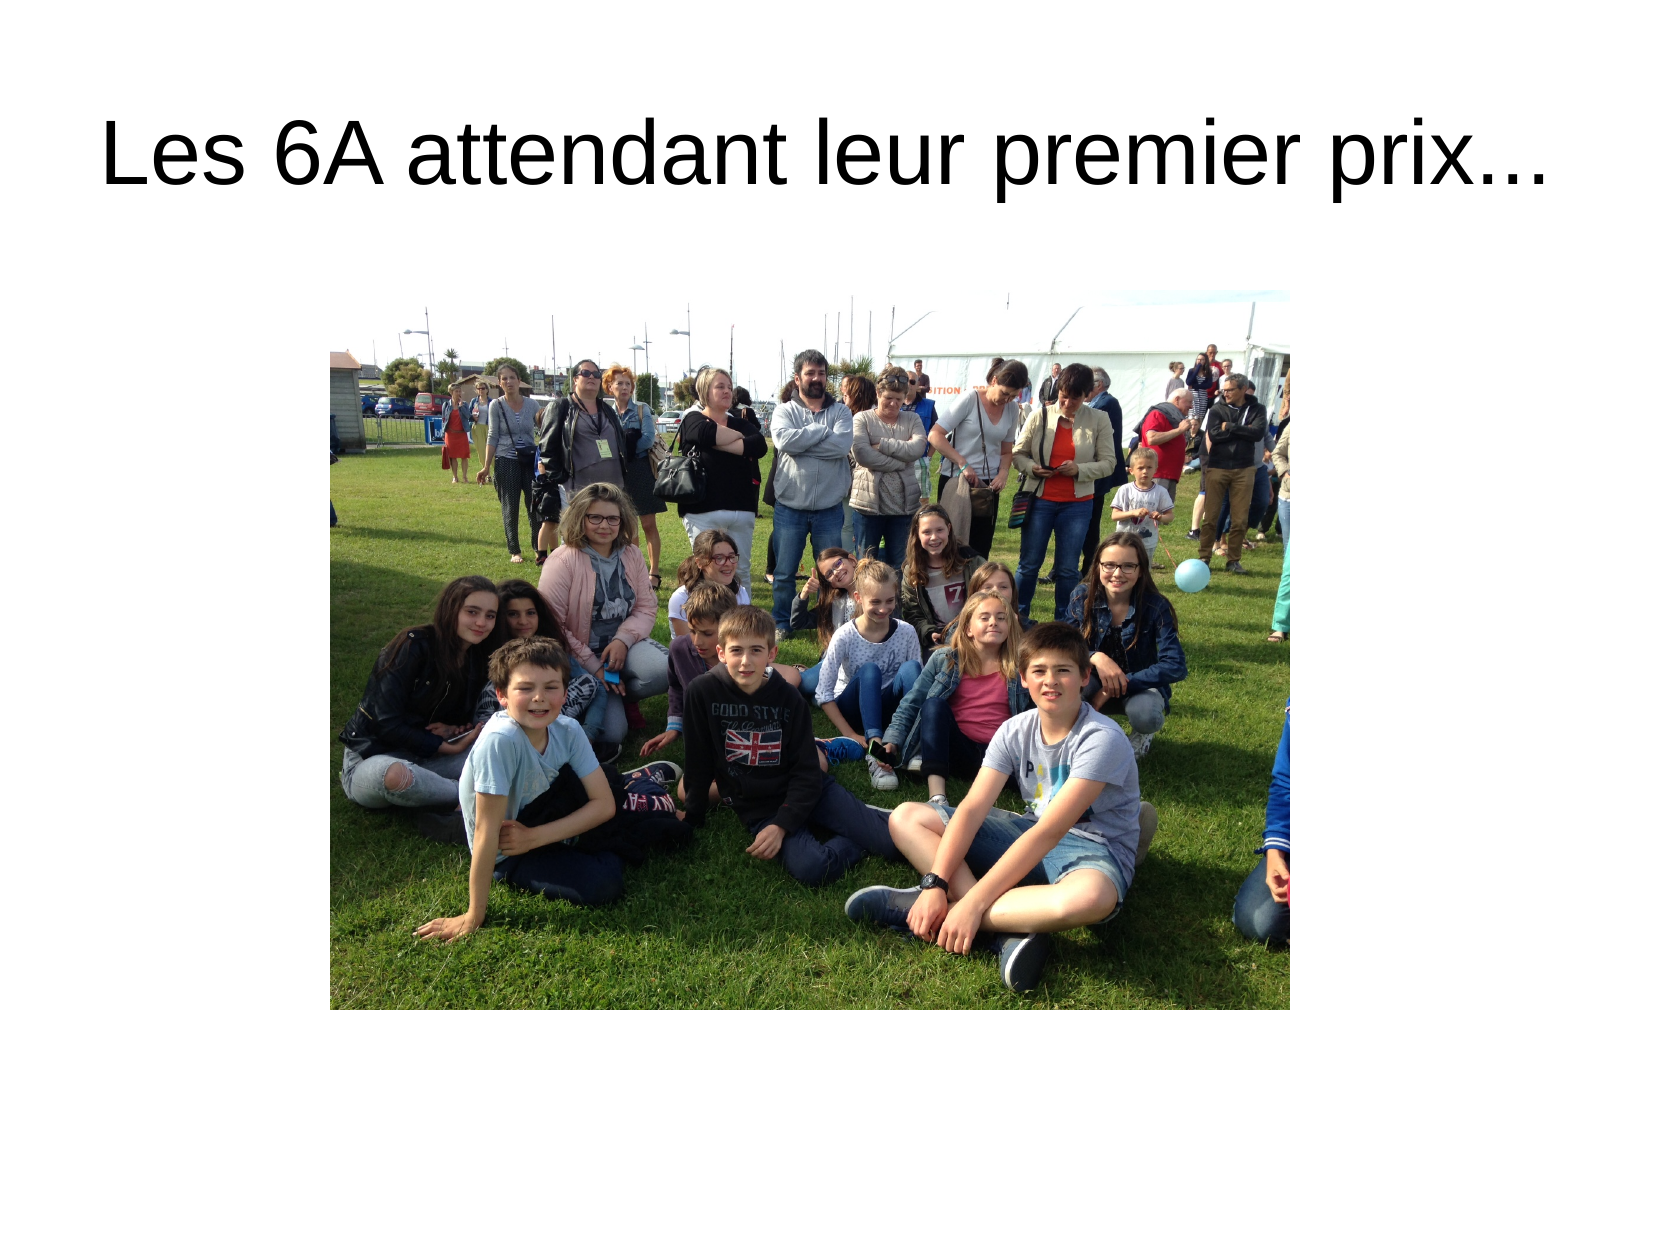

# Les 6A attendant leur premier prix...